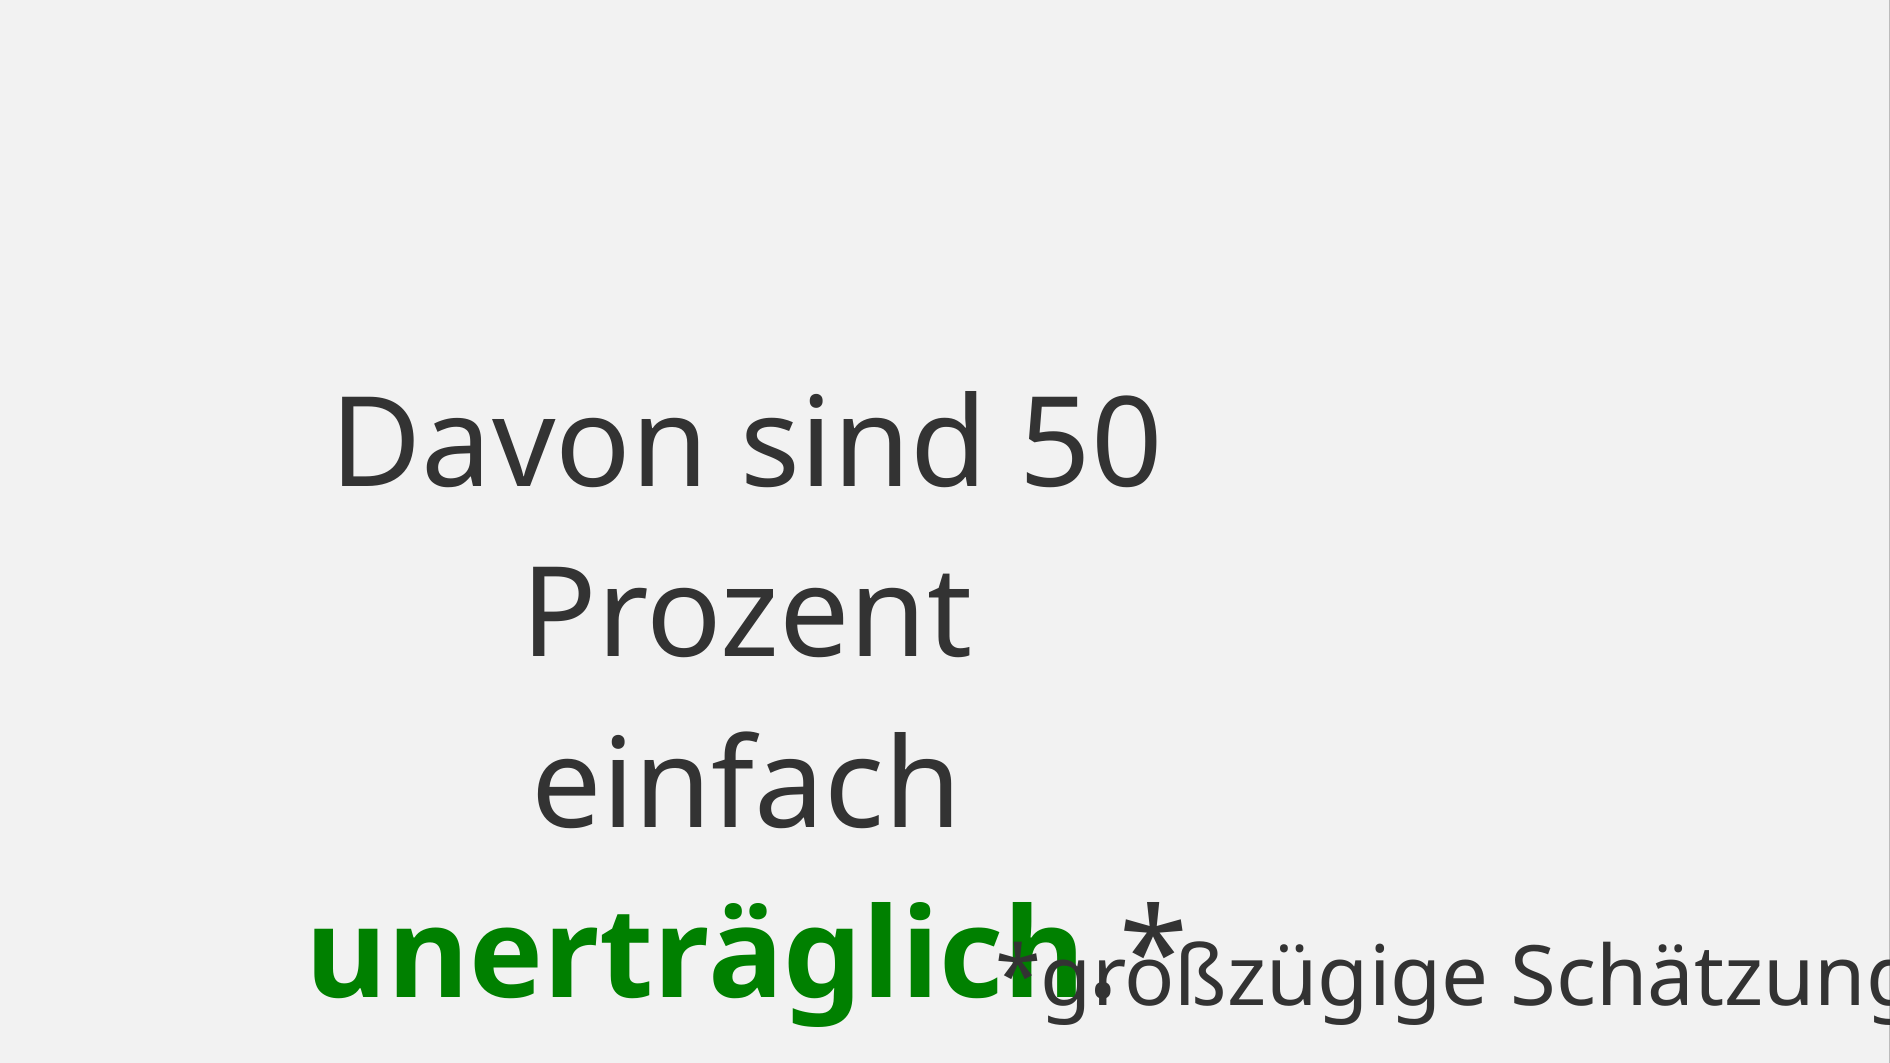

Davon sind 50 Prozent
einfach unerträglich.*
*großzügige Schätzung